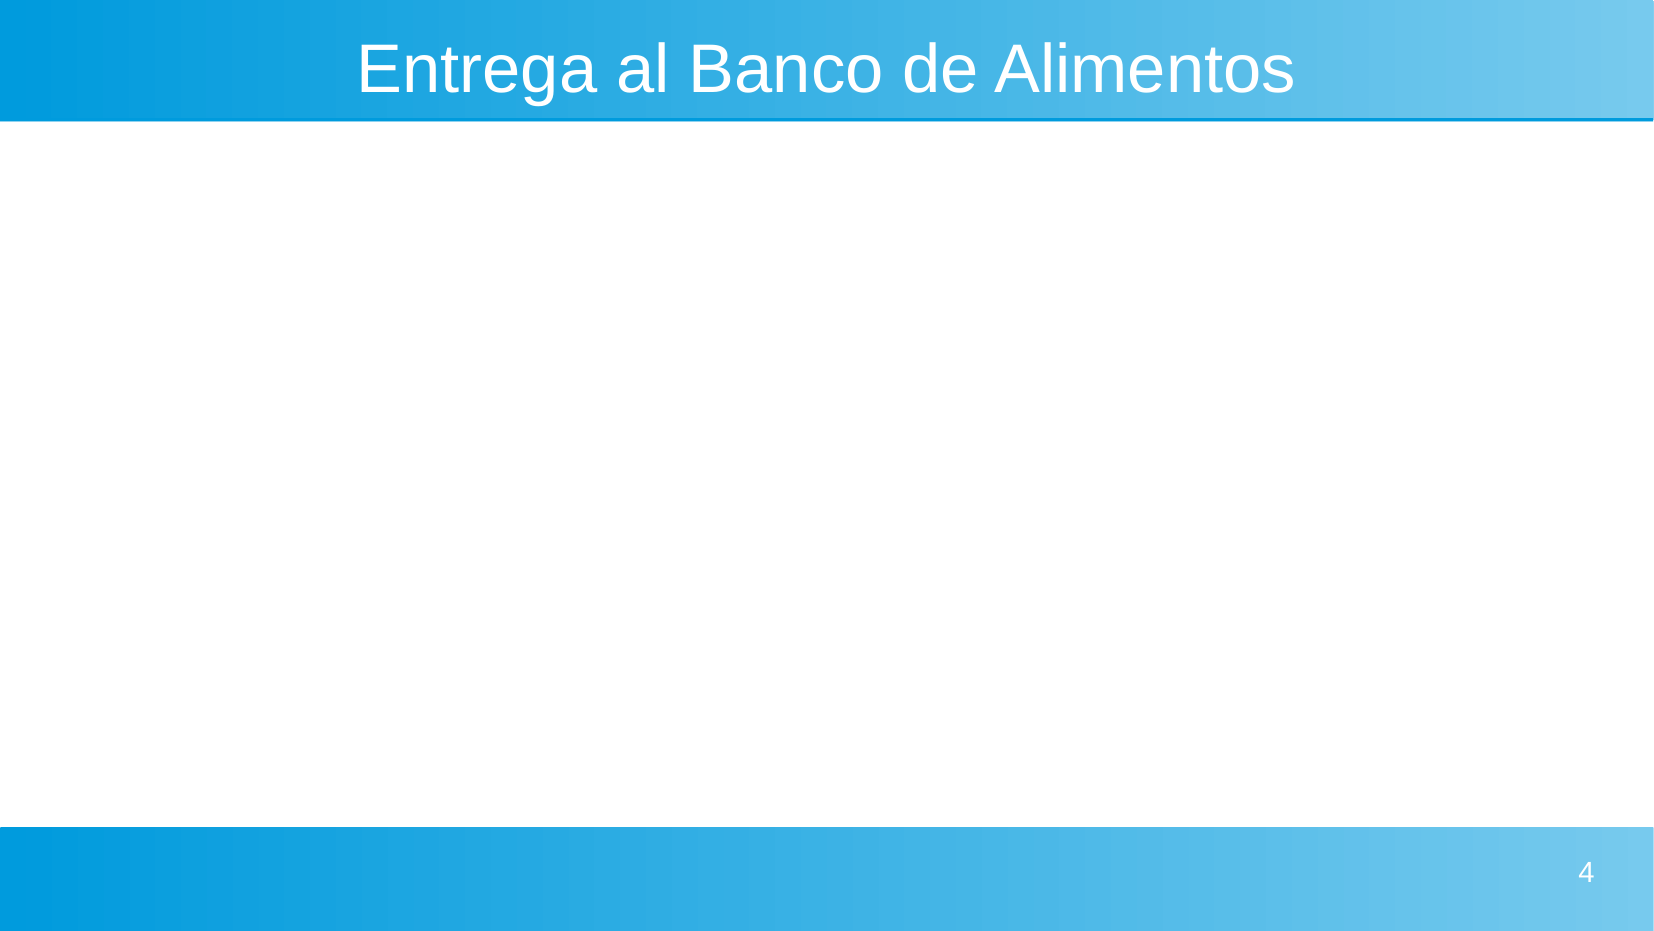

# Entrega al Banco de Alimentos
4